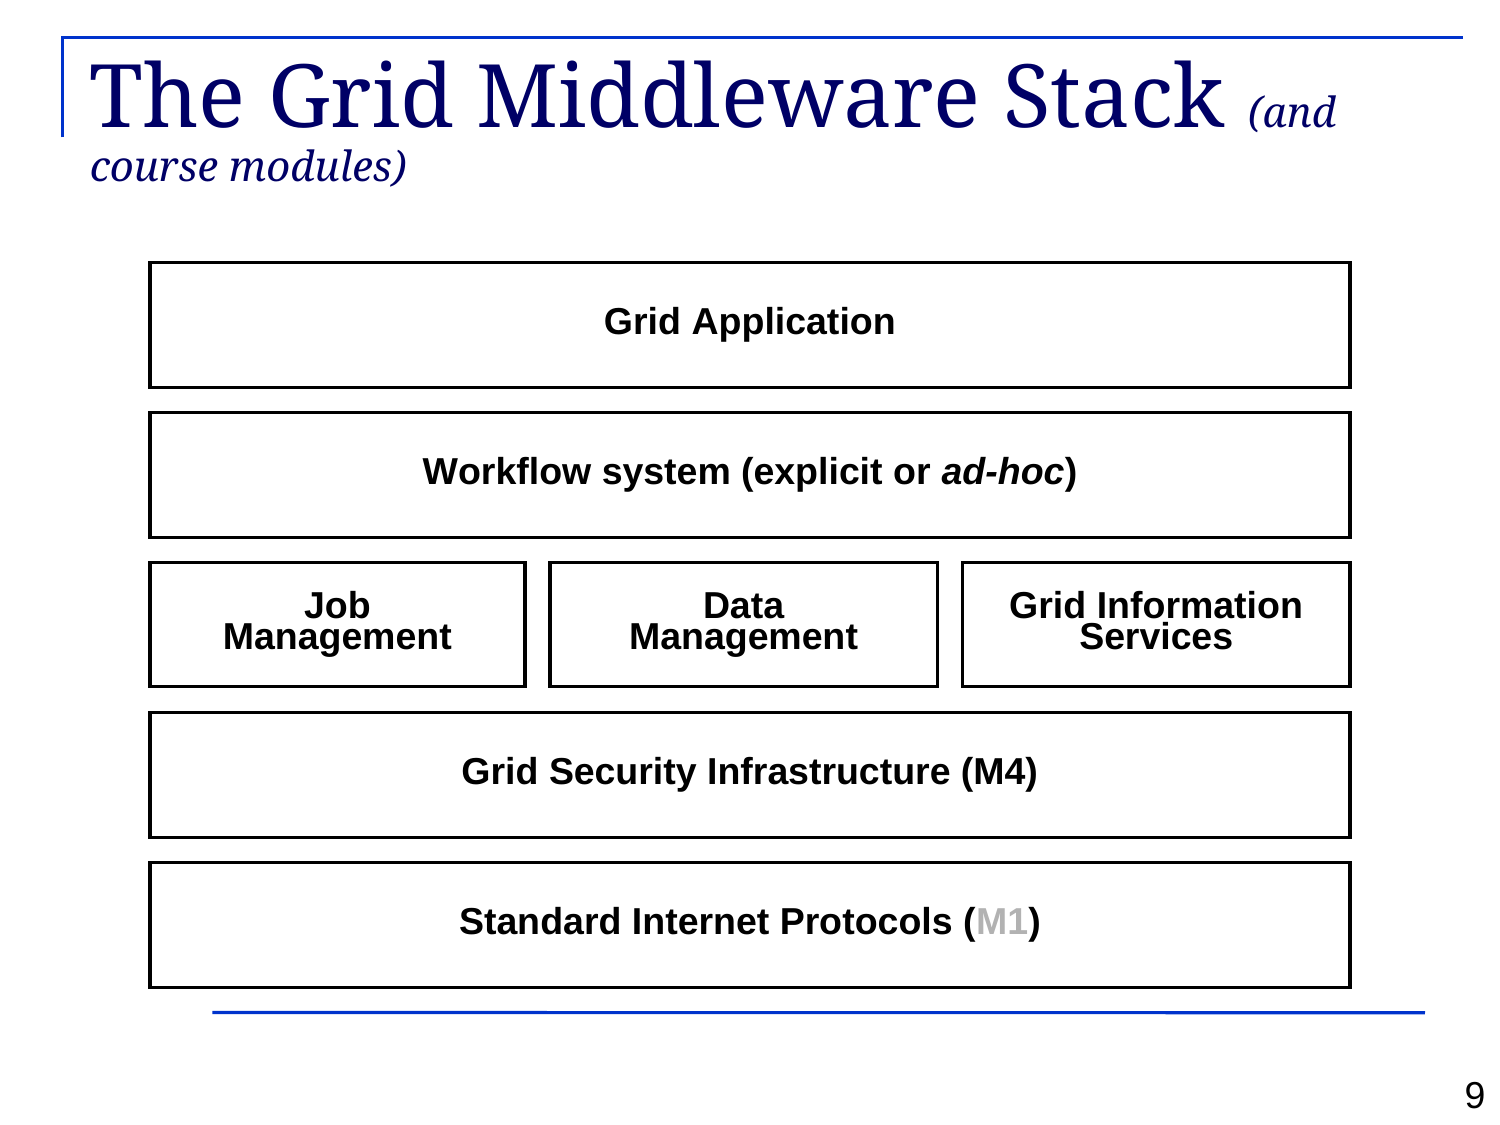

# The Grid Middleware Stack (and course modules)
Grid Application
Workflow system (explicit or ad-hoc)
Job
Management
Data
Management
Grid Information
Services
Grid Security Infrastructure (M4)
Standard Internet Protocols (M1)